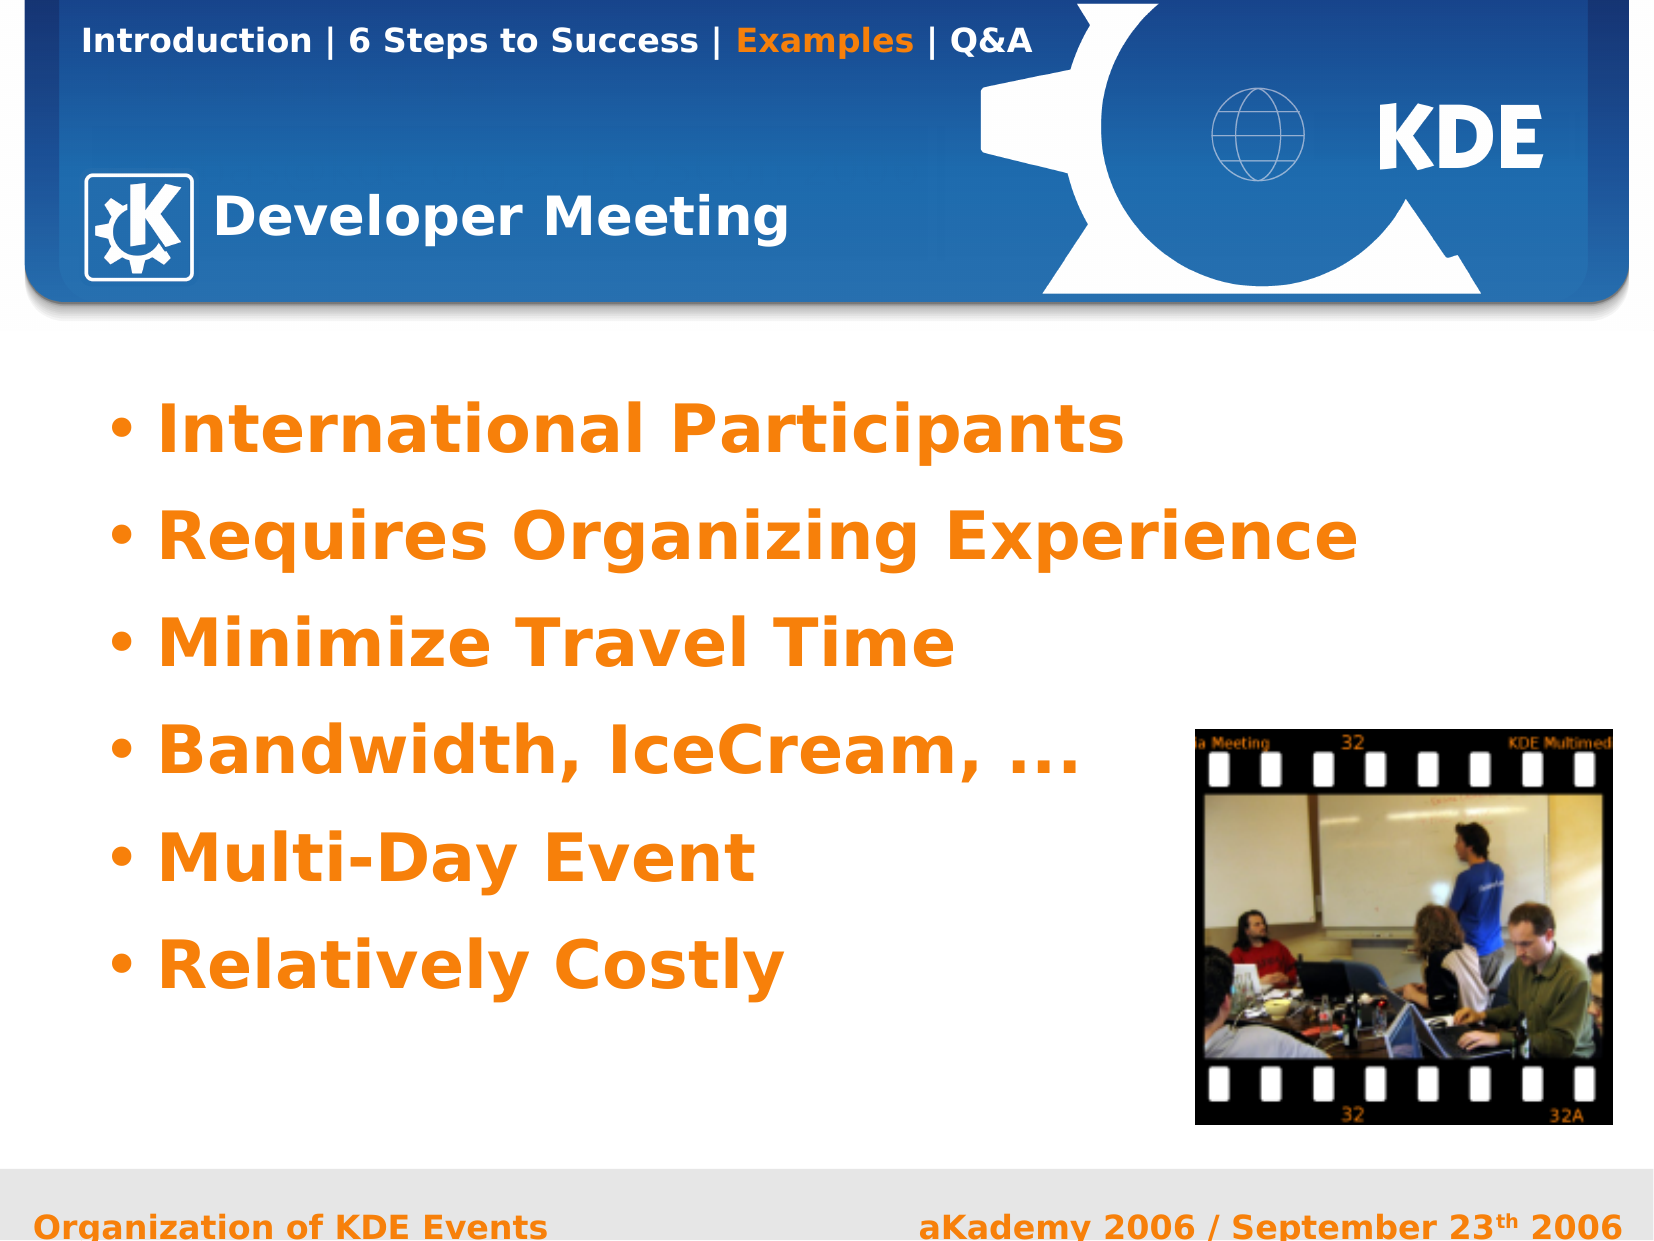

Introduction | 6 Steps to Success | Examples | Q&A
# Developer Meeting
International Participants
Requires Organizing Experience
Minimize Travel Time
Bandwidth, IceCream, ...
Multi-Day Event
Relatively Costly